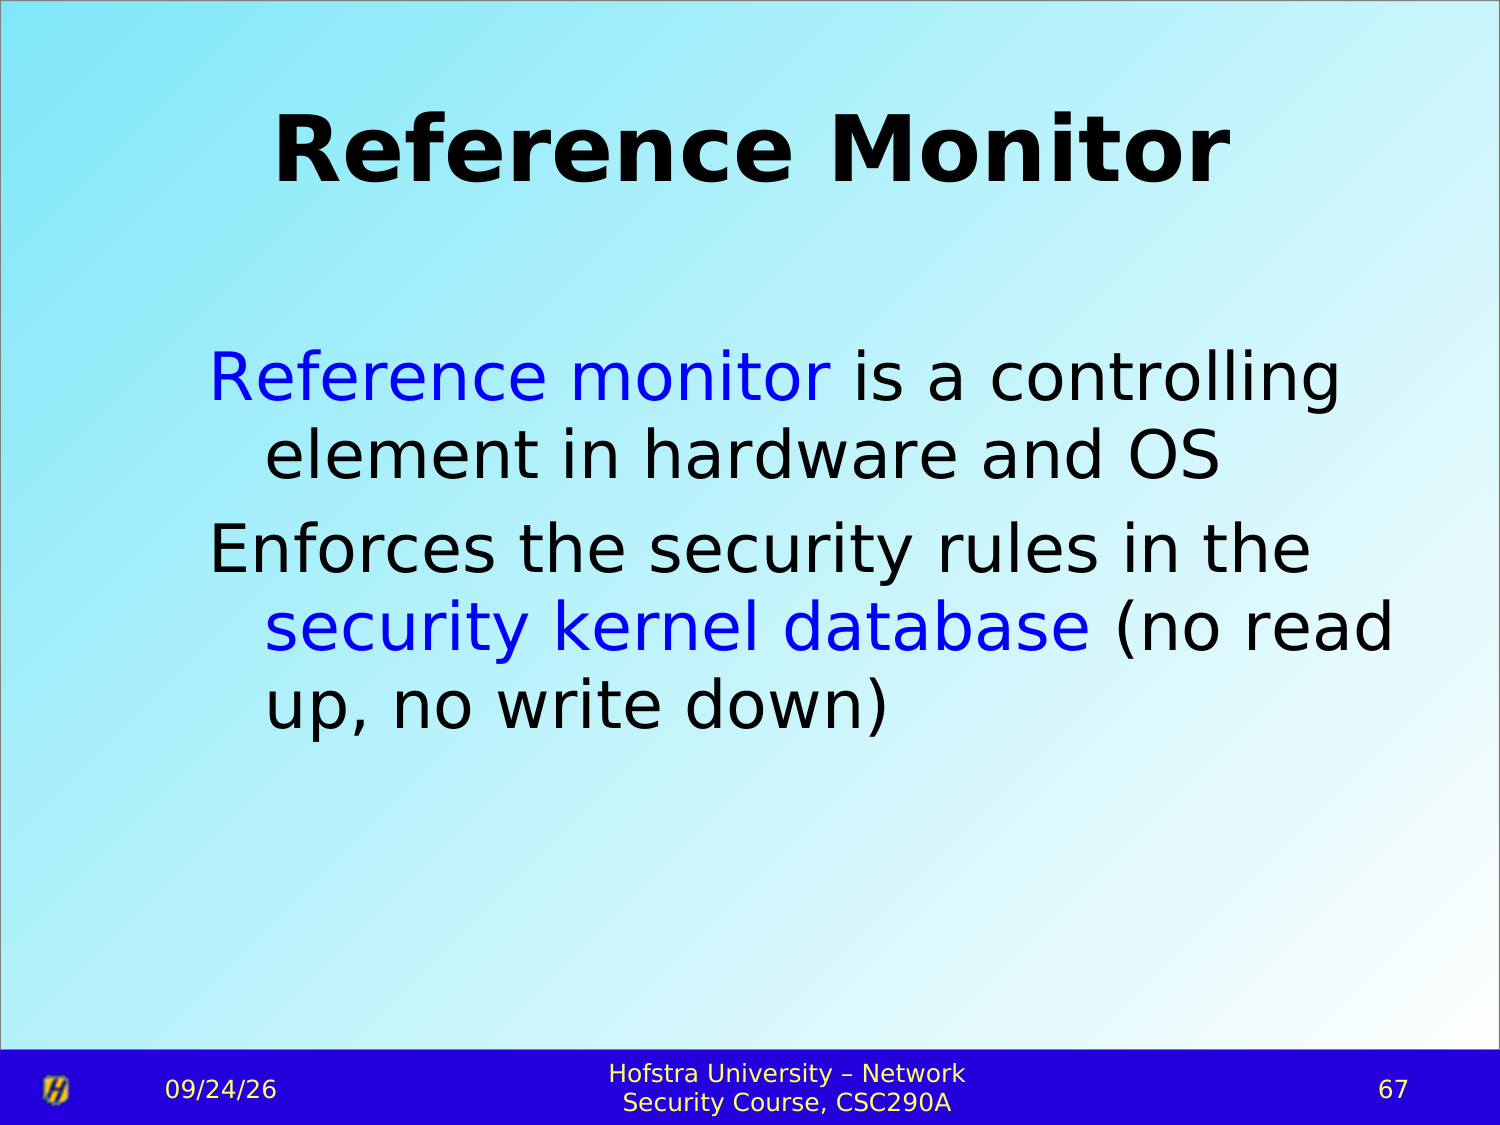

# Reference Monitor
Reference monitor is a controlling element in hardware and OS
Enforces the security rules in the security kernel database (no read up, no write down)
67